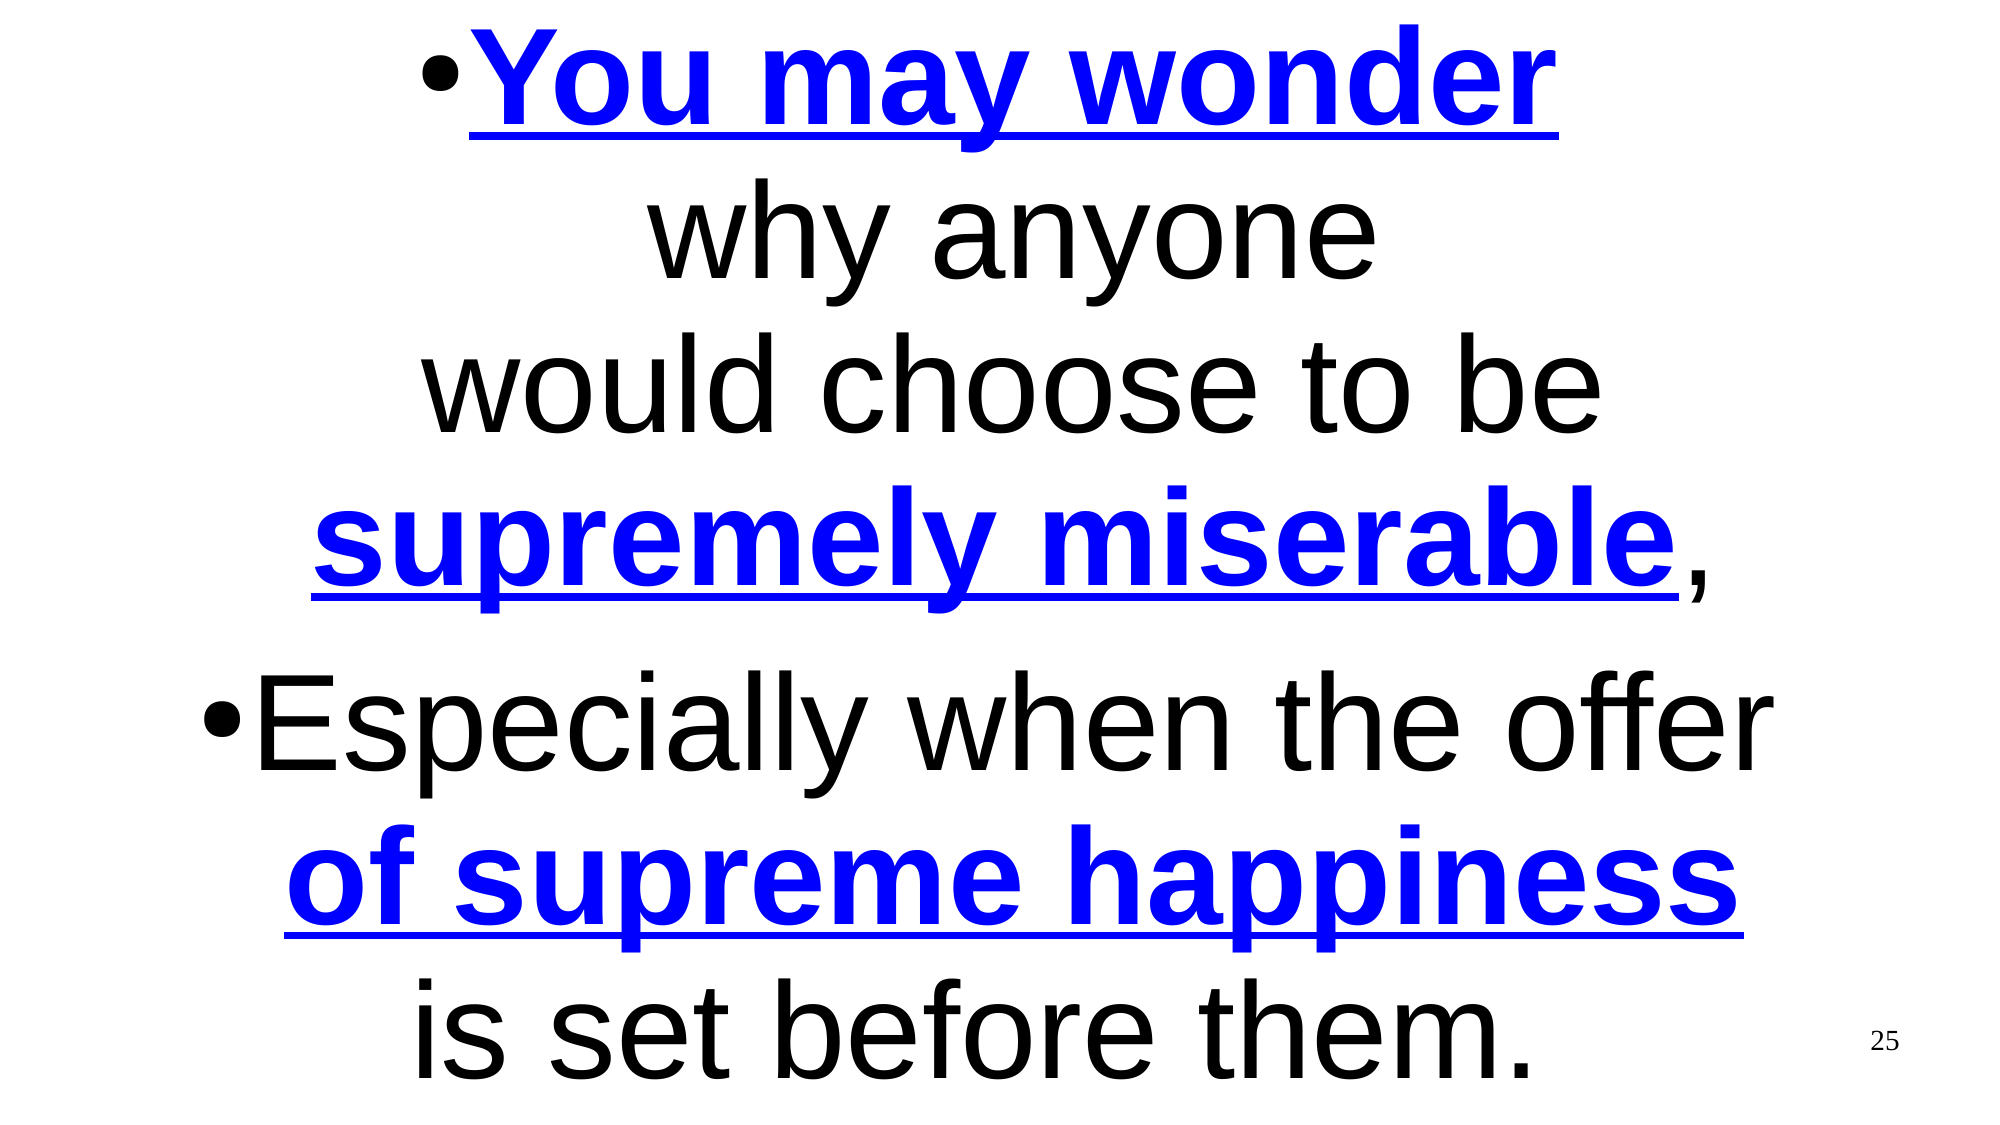

# You may wonder why anyone would choose to be supremely miserable,
Especially when the offer
of supreme happiness
is set before them.
25